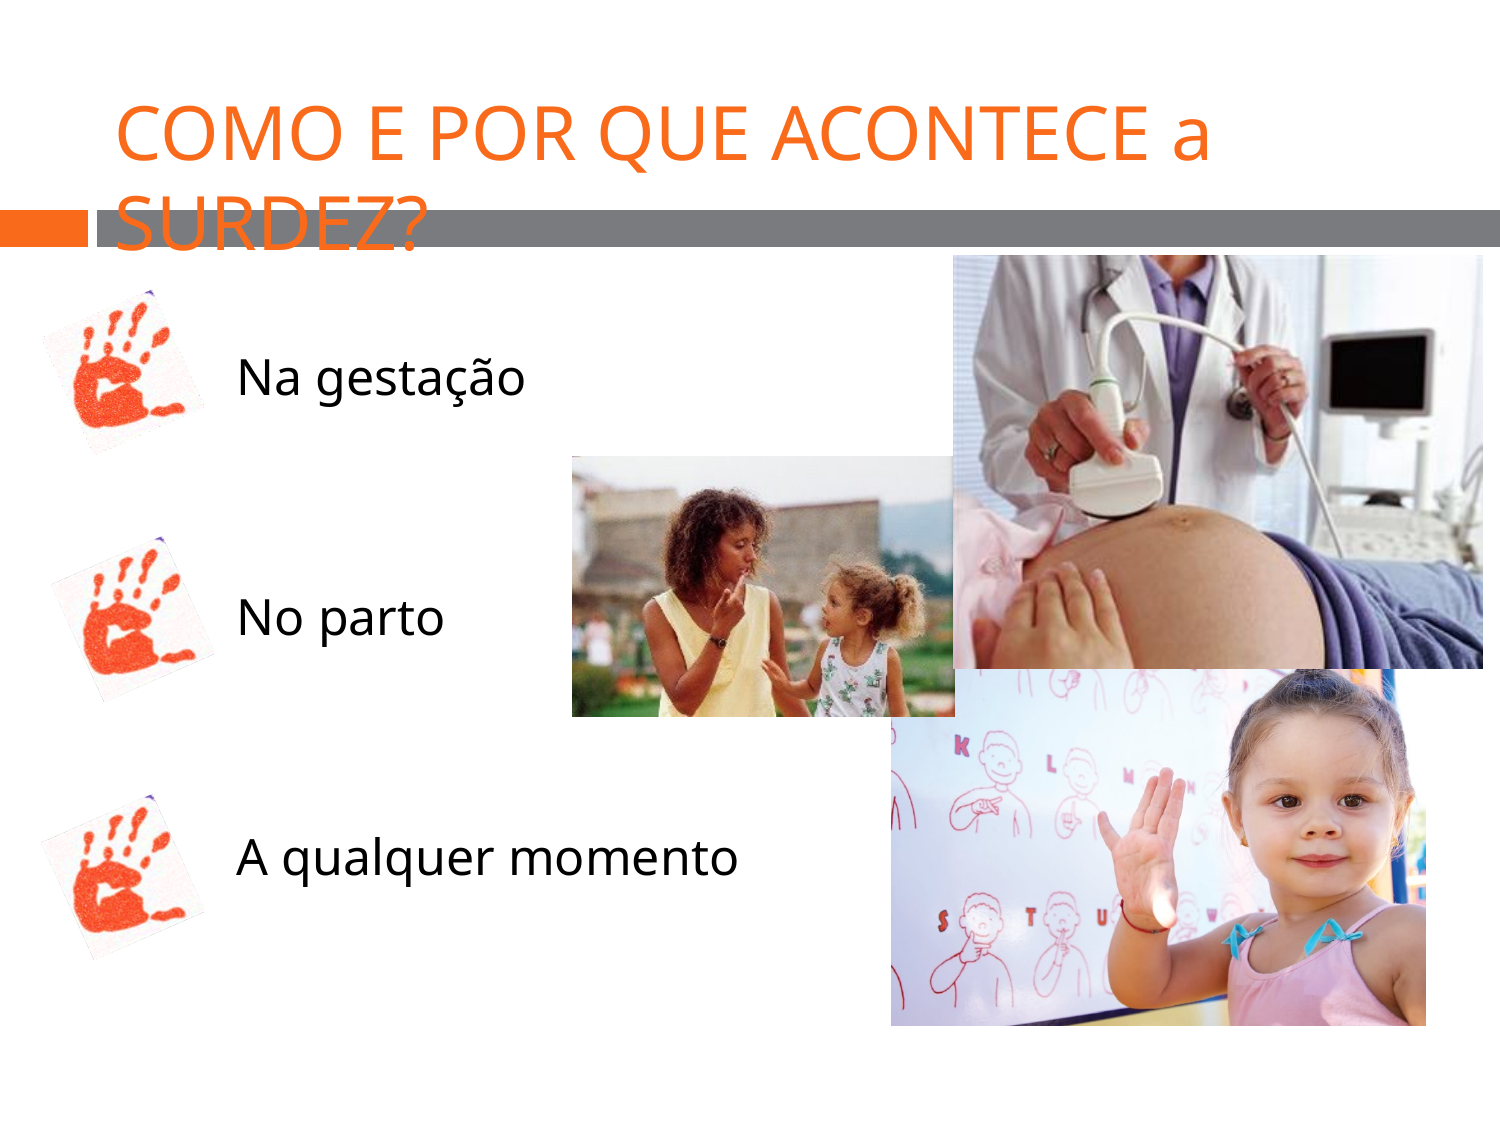

# COMO E POR QUE ACONTECE a SURDEZ?
Na gestação
No parto
A qualquer momento